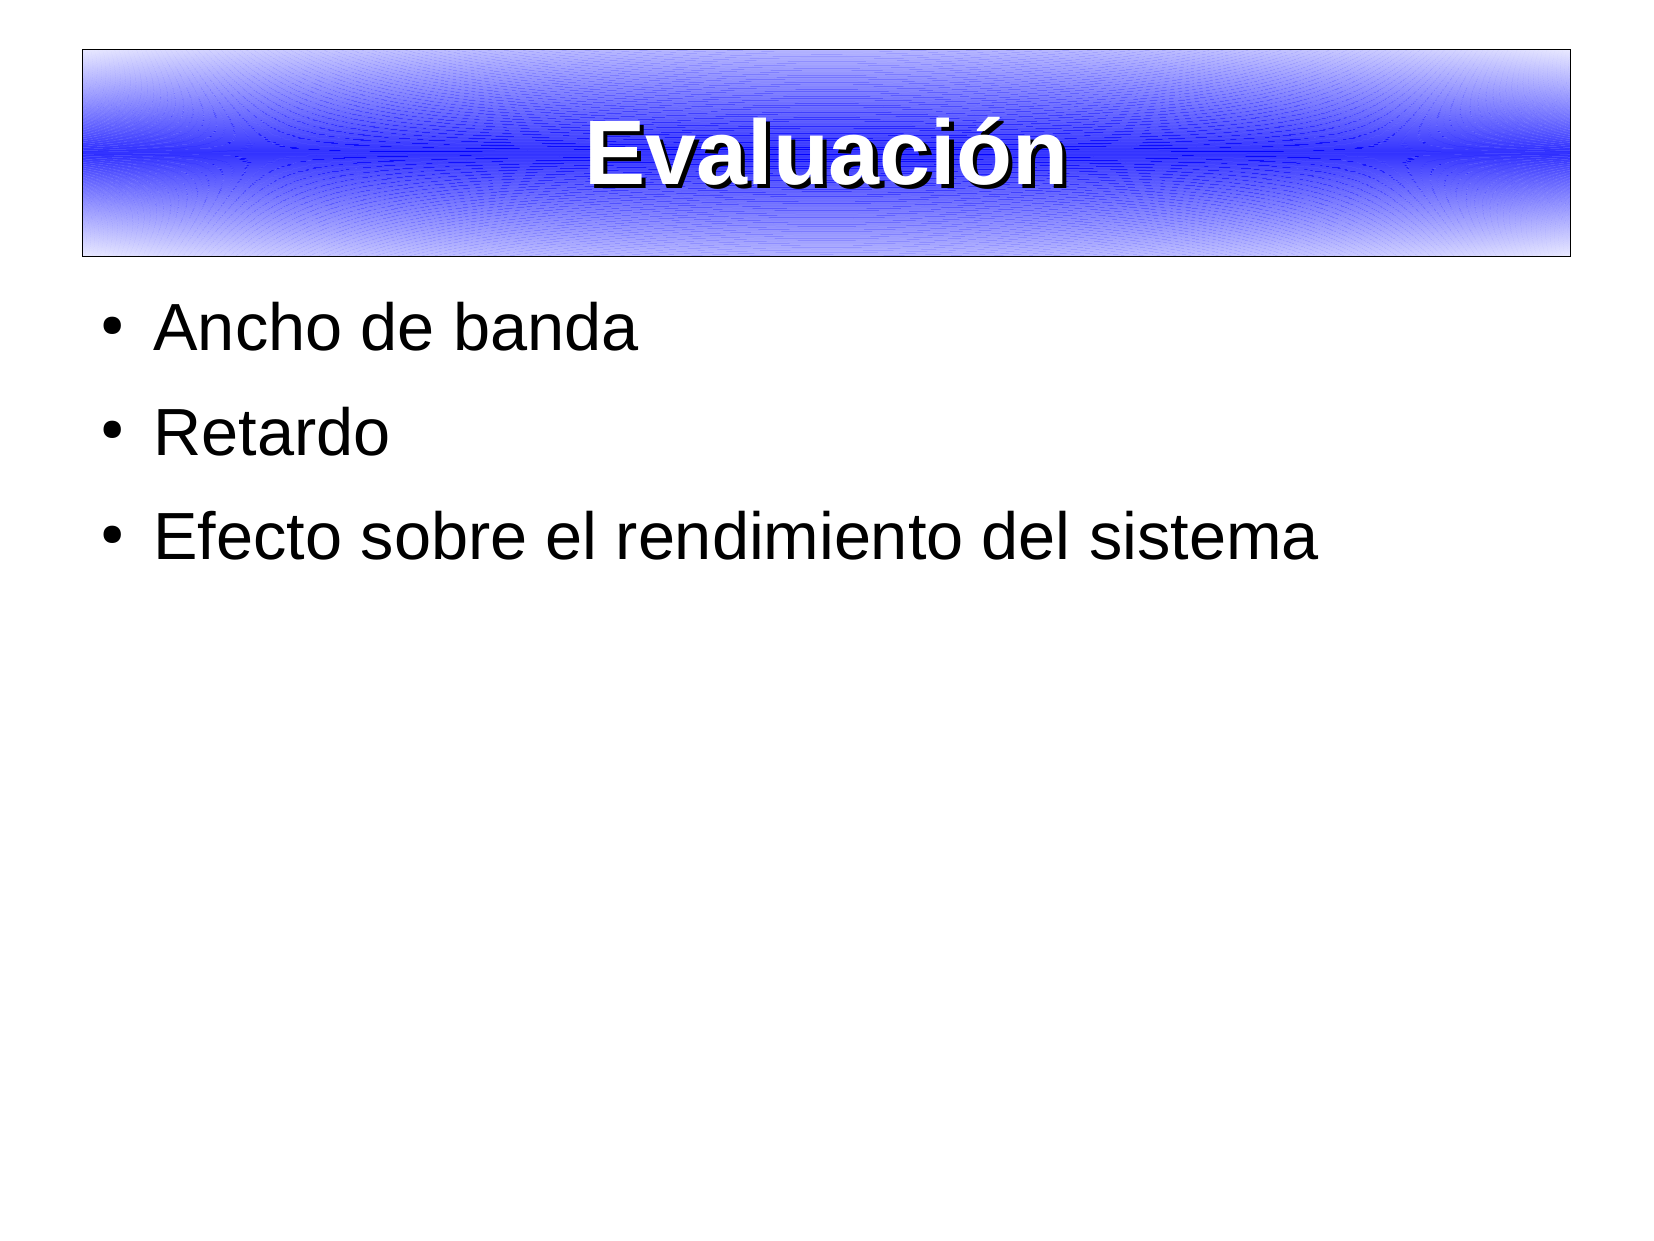

# Evaluación
Ancho de banda
Retardo
Efecto sobre el rendimiento del sistema